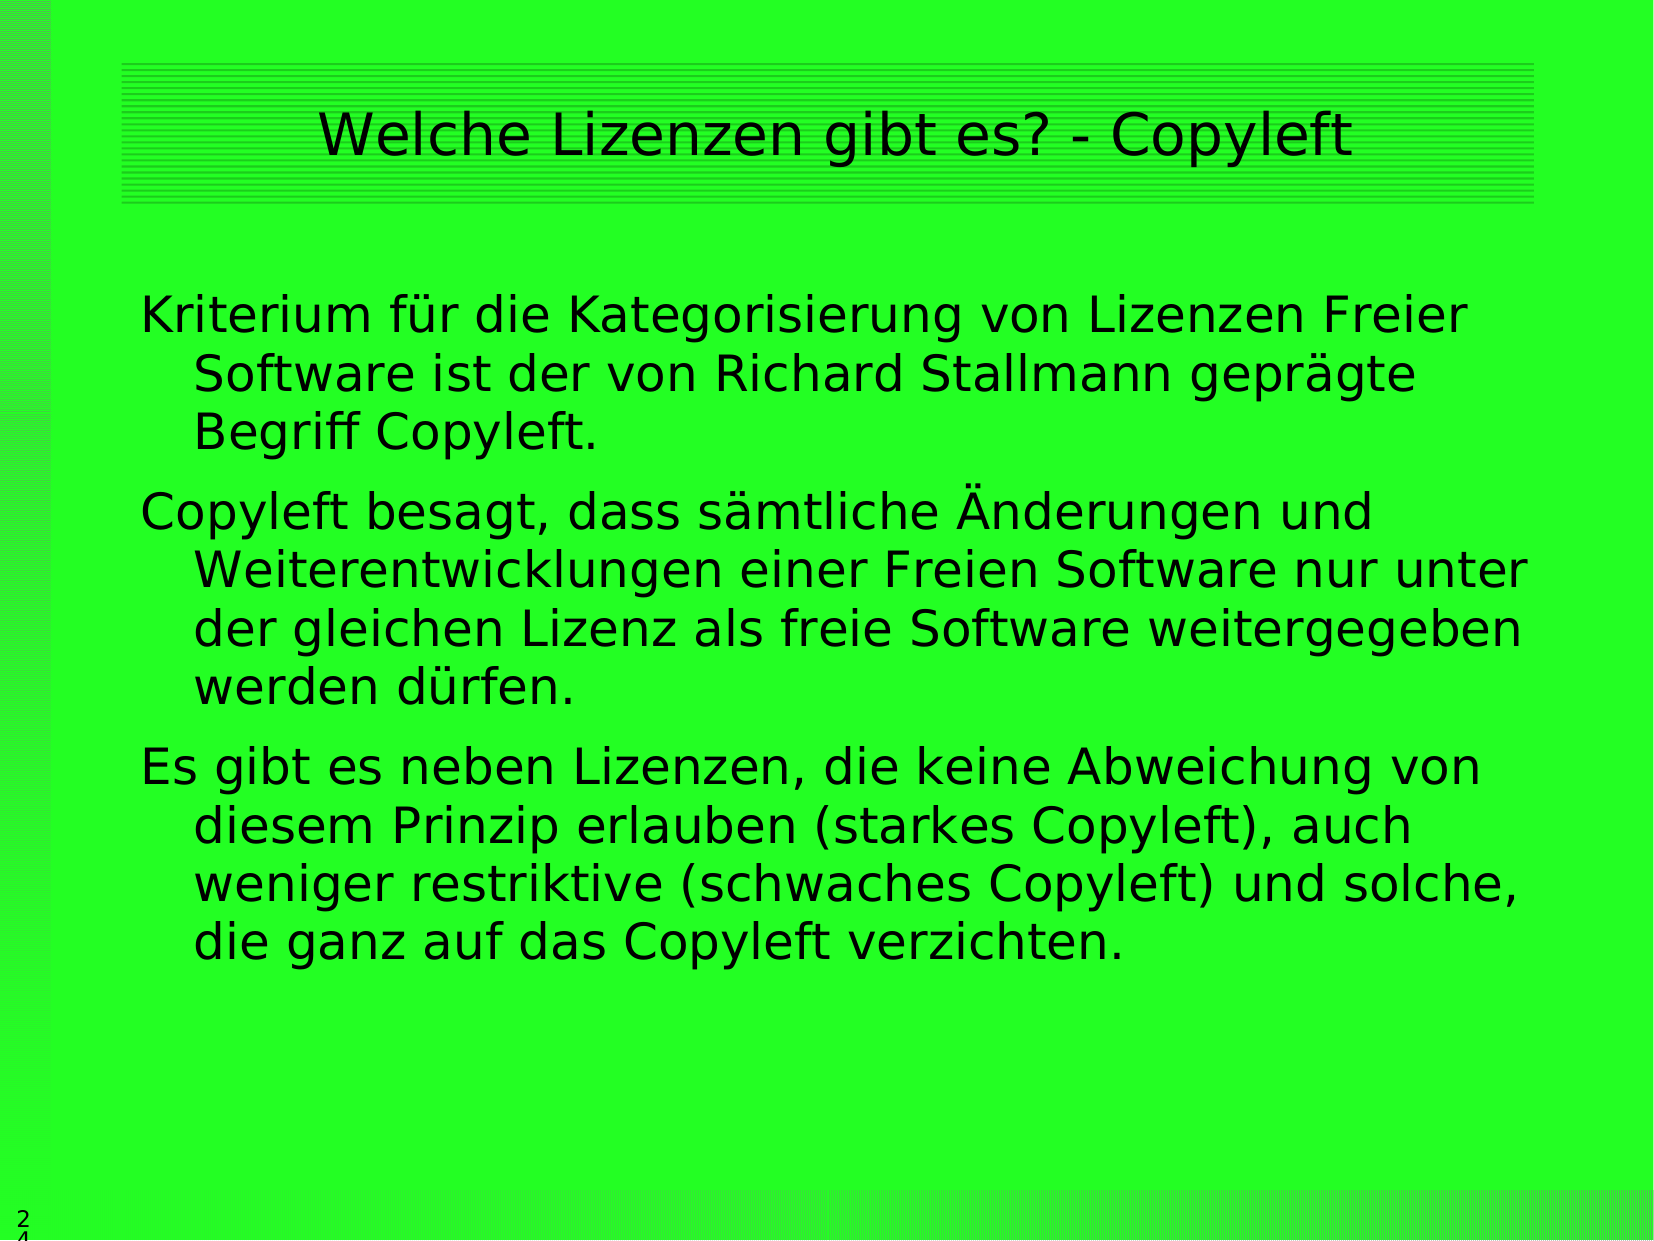

# Welche Lizenzen gibt es? - Copyleft
Kriterium für die Kategorisierung von Lizenzen Freier Software ist der von Richard Stallmann geprägte Begriff Copyleft.
Copyleft besagt, dass sämtliche Änderungen und Weiterentwicklungen einer Freien Software nur unter der gleichen Lizenz als freie Software weitergegeben werden dürfen.
Es gibt es neben Lizenzen, die keine Abweichung von diesem Prinzip erlauben (starkes Copyleft), auch weniger restriktive (schwaches Copyleft) und solche, die ganz auf das Copyleft verzichten.